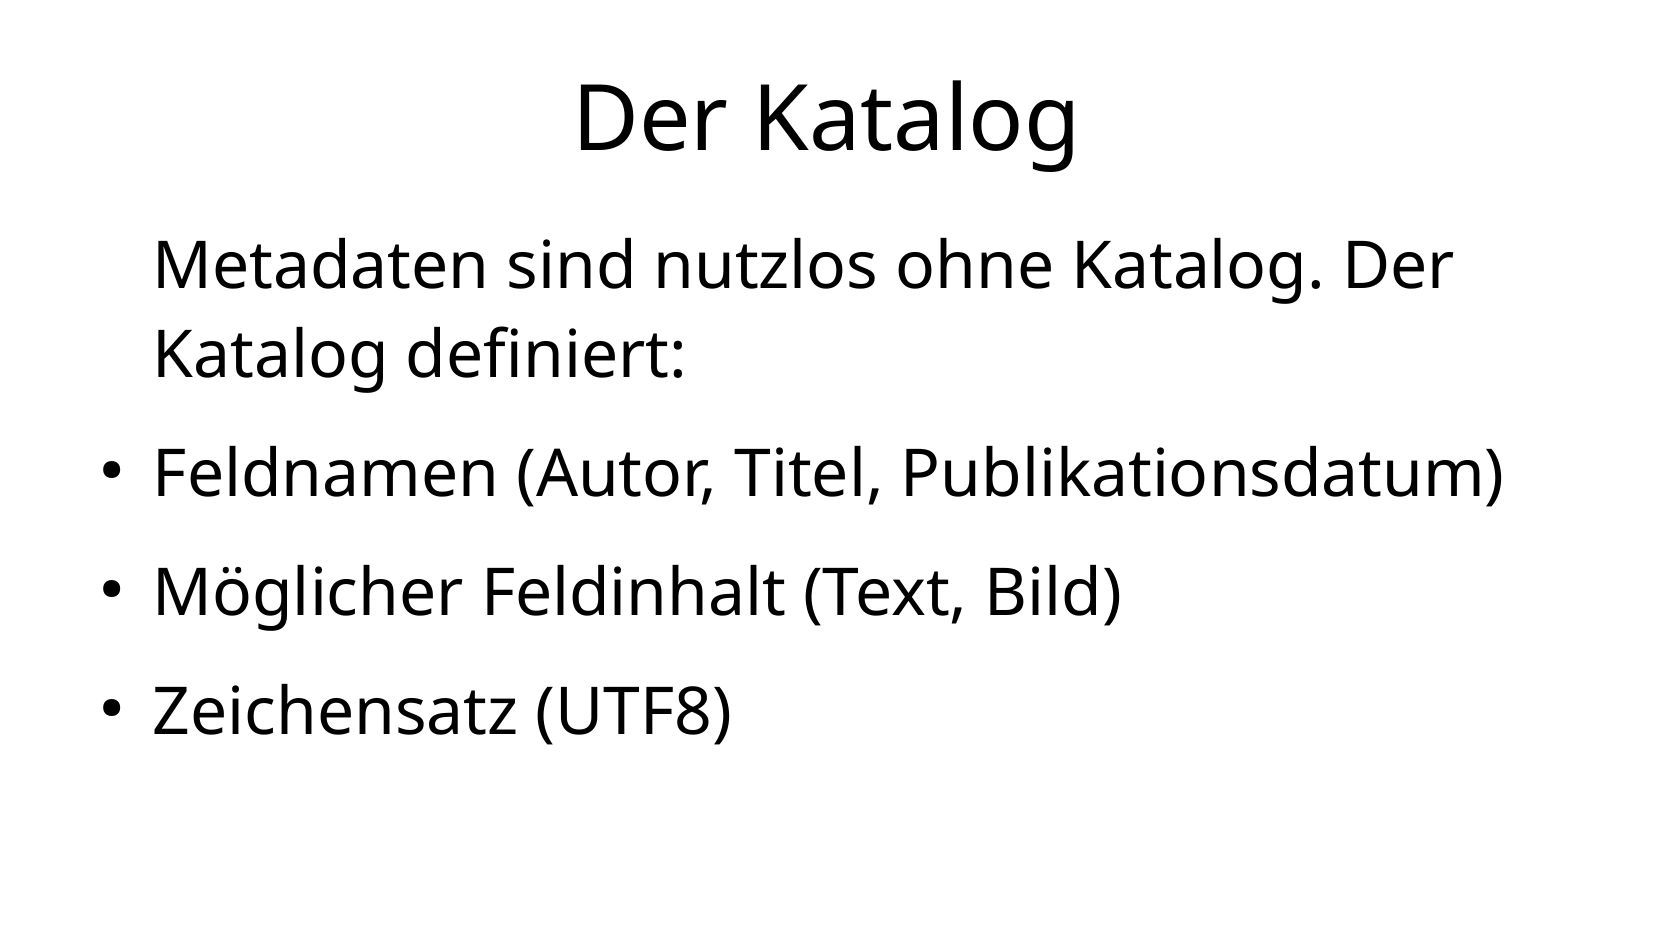

# Der Katalog
Metadaten sind nutzlos ohne Katalog. Der Katalog definiert:
Feldnamen (Autor, Titel, Publikationsdatum)
Möglicher Feldinhalt (Text, Bild)
Zeichensatz (UTF8)